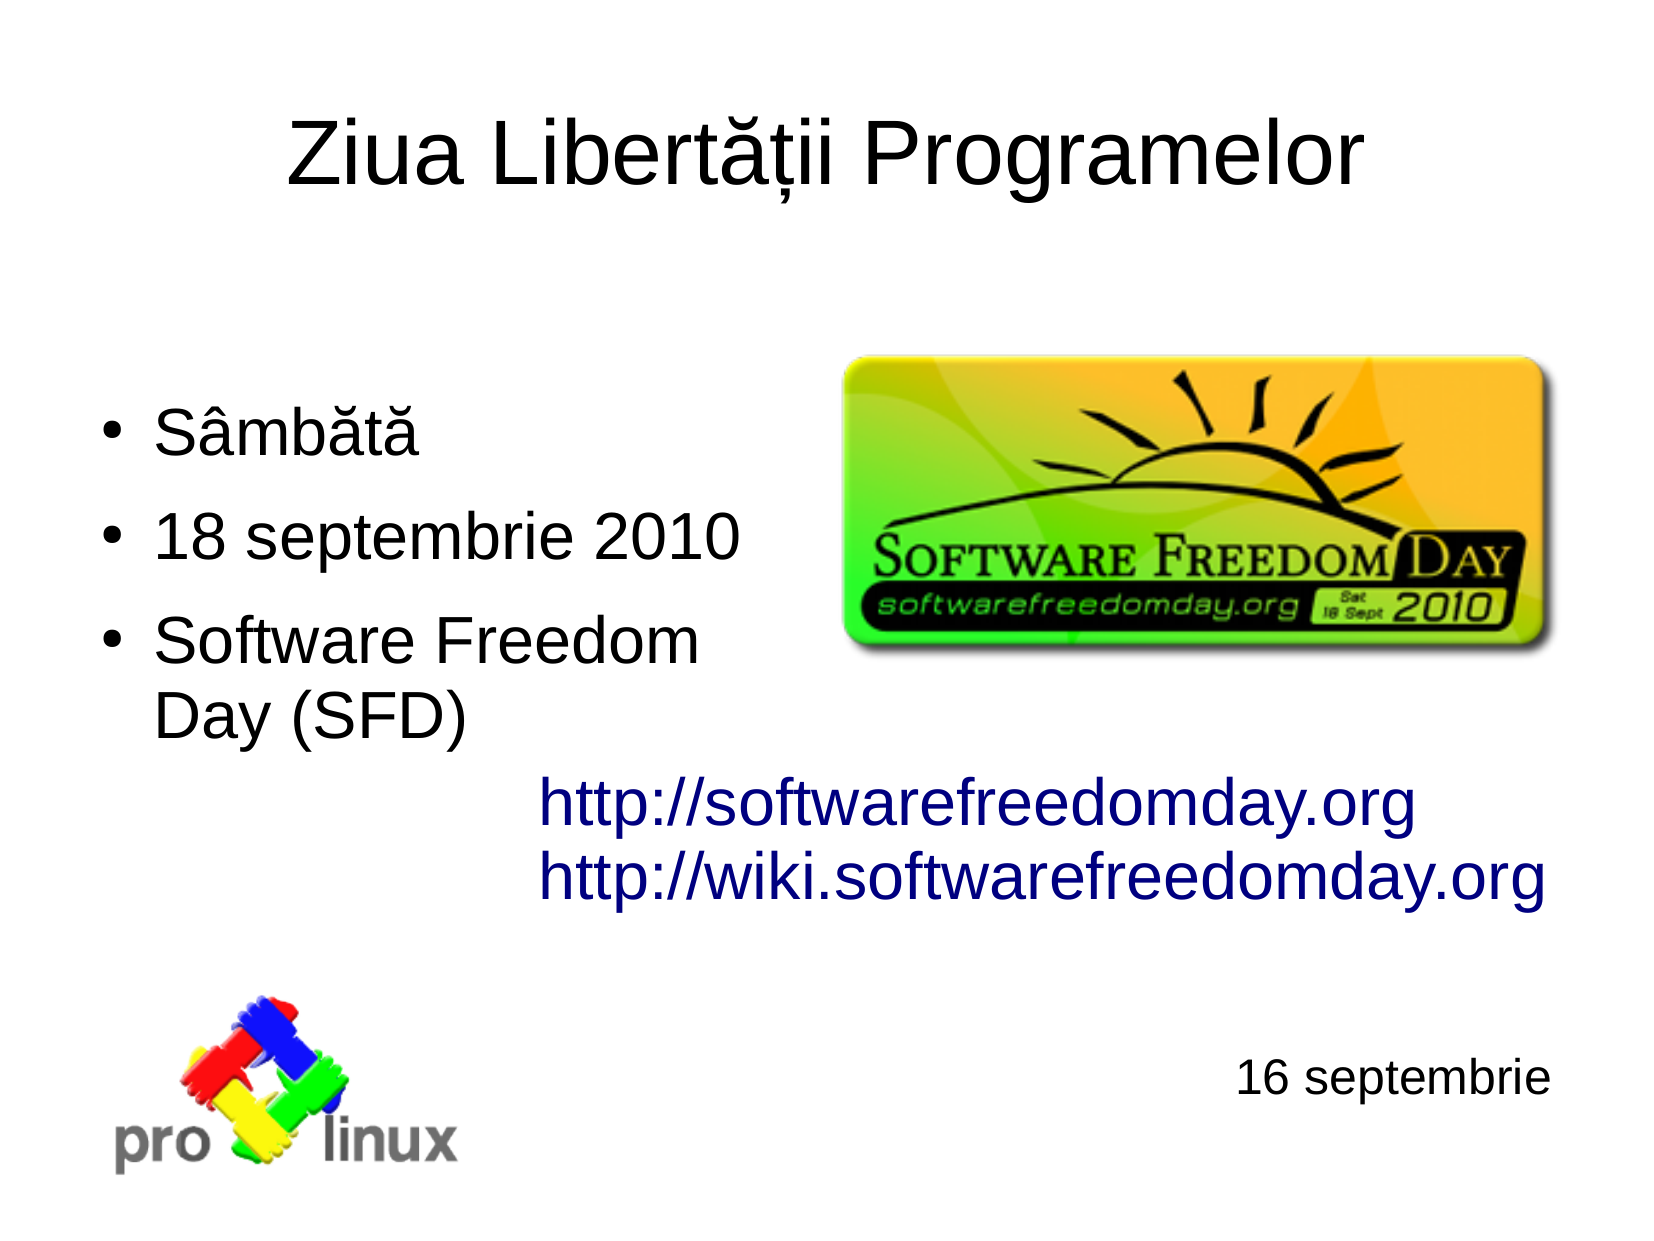

# Ziua Libertății Programelor
Sâmbătă
18 septembrie 2010
Software Freedom Day (SFD)
http://softwarefreedomday.org
http://wiki.softwarefreedomday.org
16 septembrie